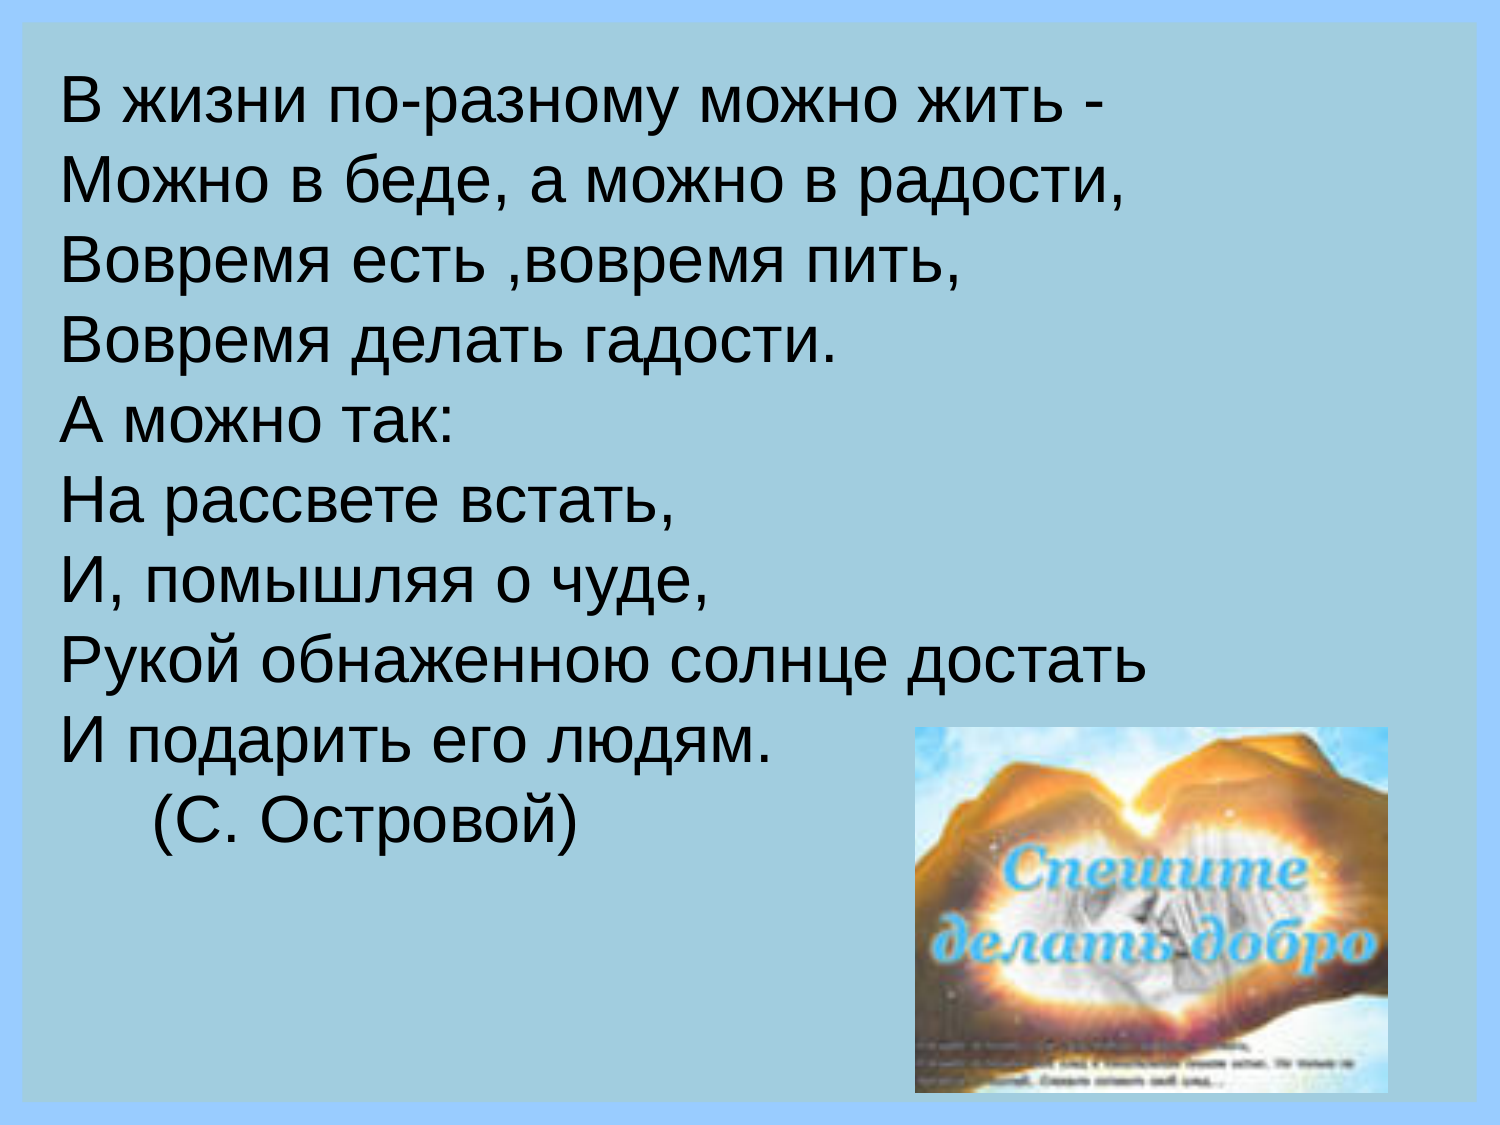

# В жизни по-разному можно жить - Можно в беде, а можно в радости, Вовремя есть ,вовремя пить, Вовремя делать гадости. А можно так: На рассвете встать, И, помышляя о чуде, Рукой обнаженною солнце достать И подарить его людям. (С. Островой)